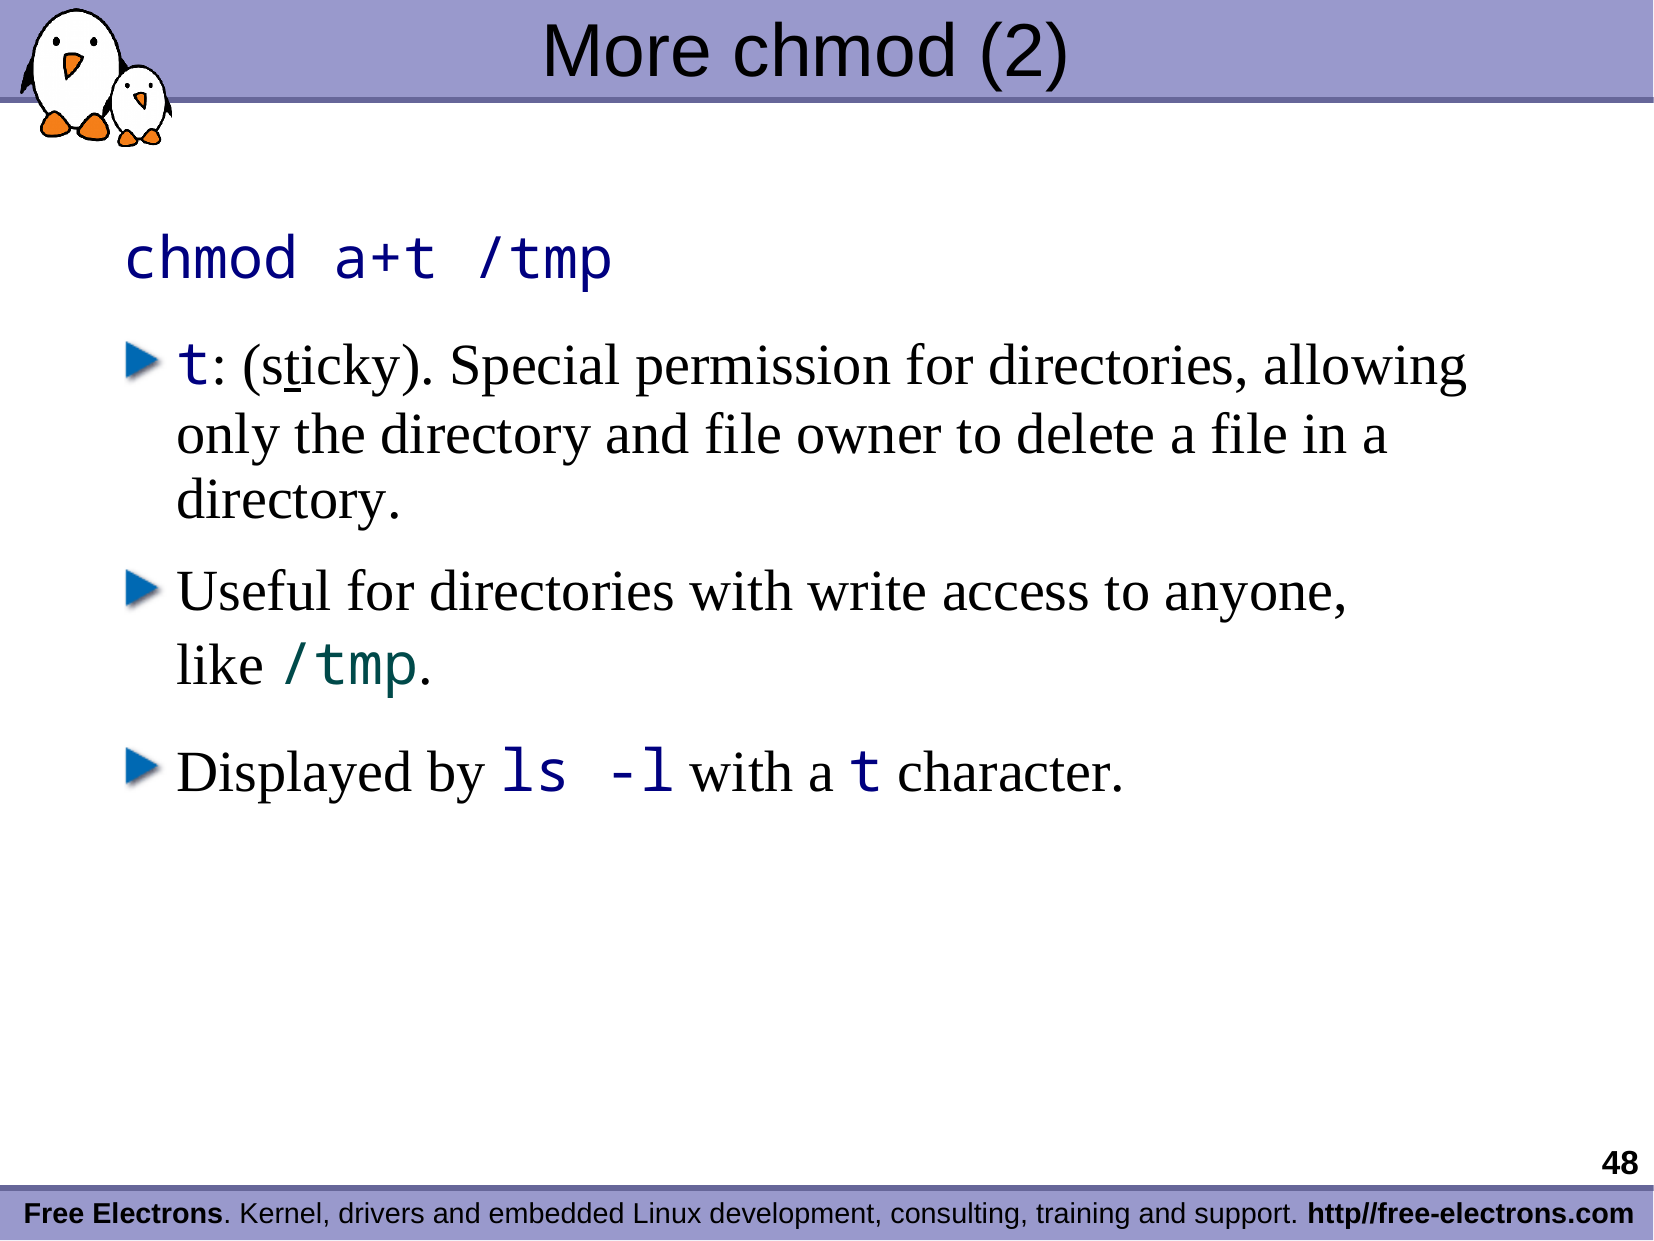

# More chmod (2)
chmod a+t /tmp
t: (sticky). Special permission for directories, allowing only the directory and file owner to delete a file in a directory.
Useful for directories with write access to anyone,
like /tmp.
Displayed by ls -l with a t character.